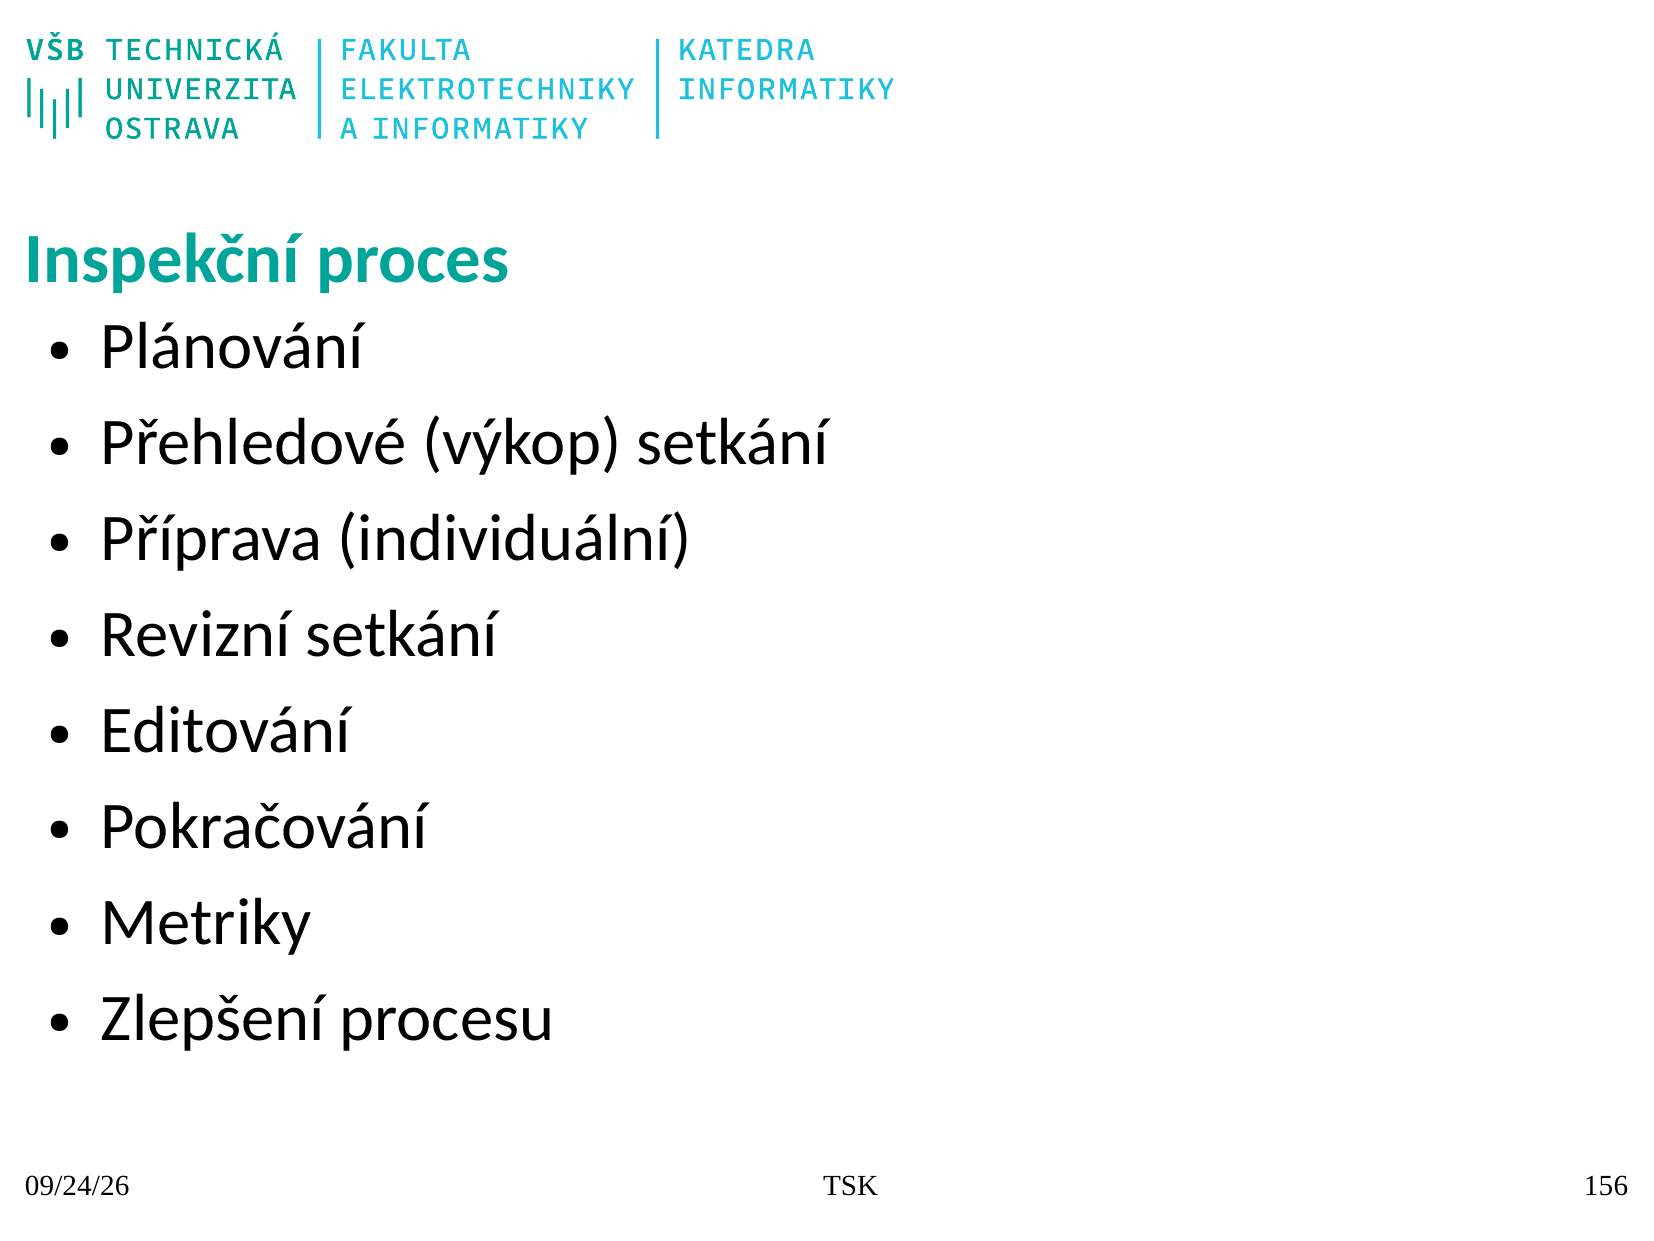

# Inspekční proces
Plánování
Přehledové (výkop) setkání
Příprava (individuální)
Revizní setkání
Editování
Pokračování
Metriky
Zlepšení procesu
TSK
156